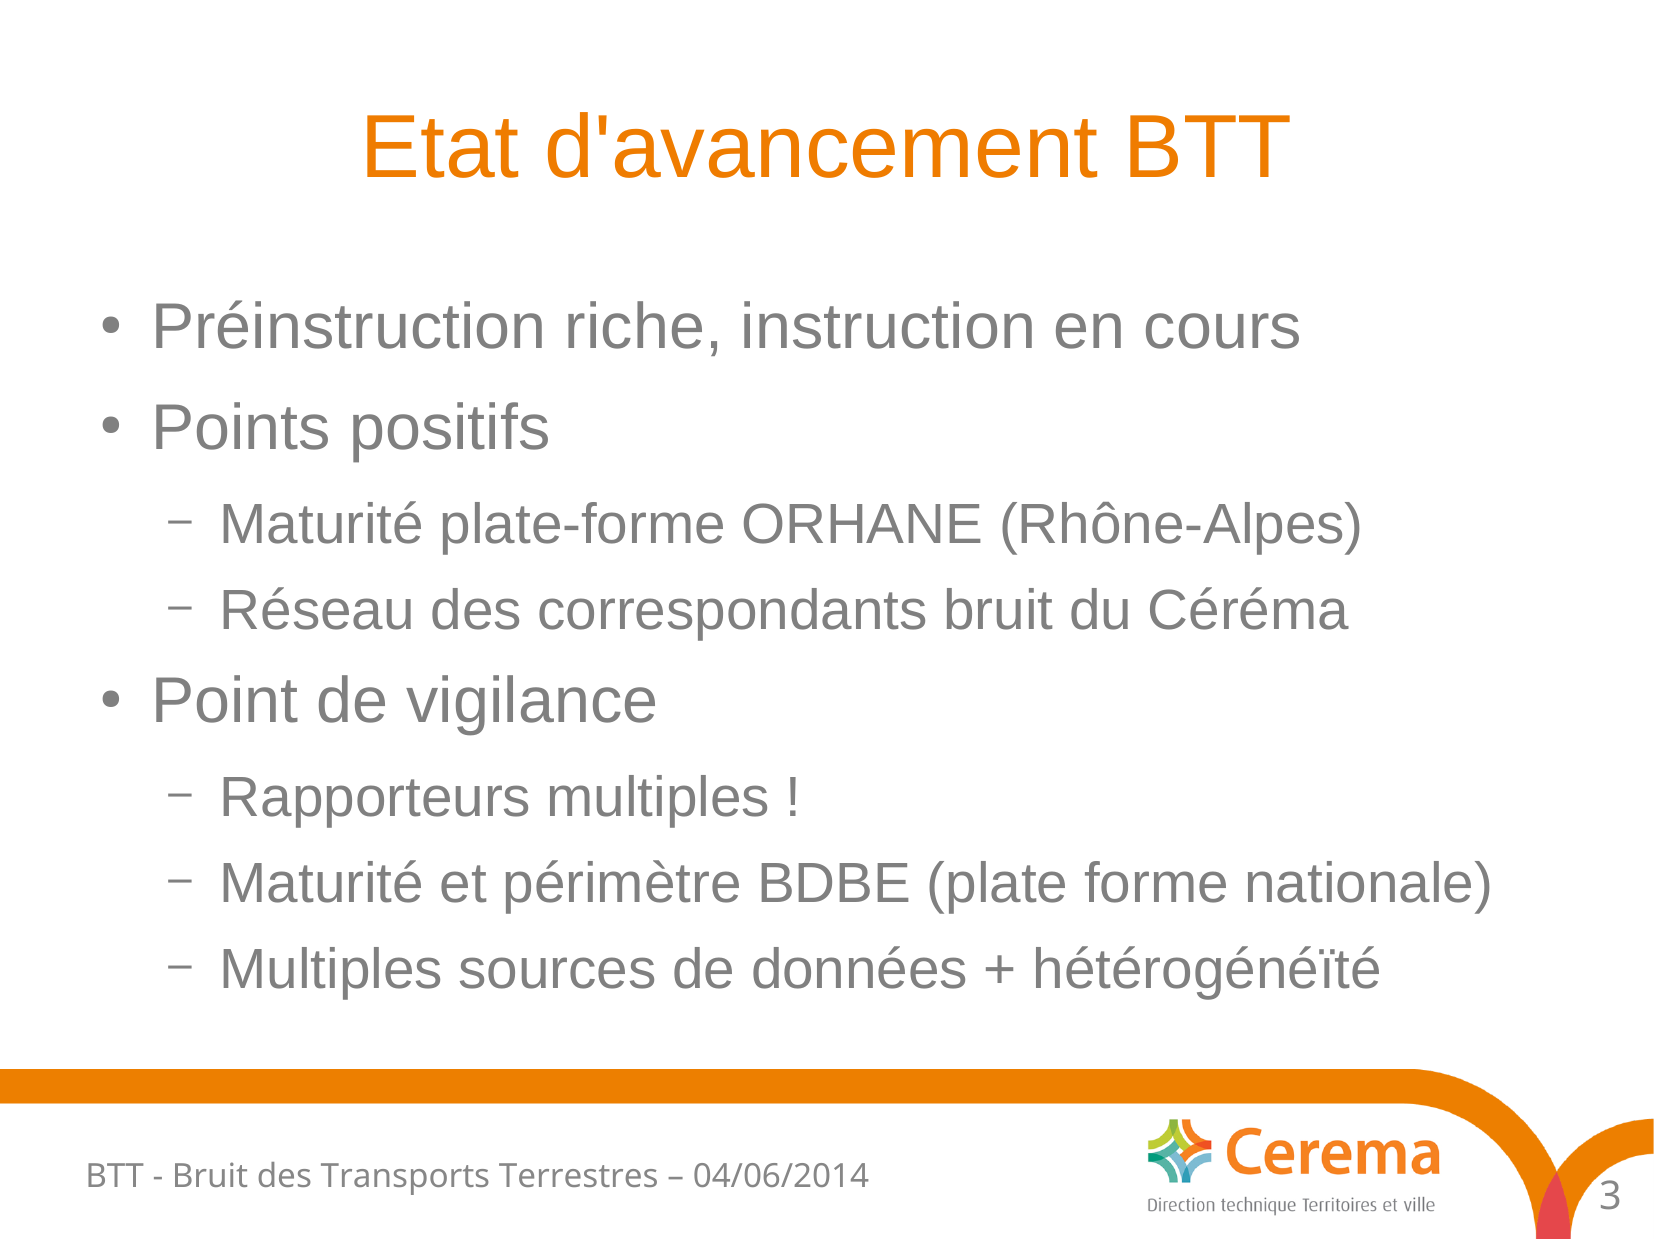

# Etat d'avancement BTT
Préinstruction riche, instruction en cours
Points positifs
Maturité plate-forme ORHANE (Rhône-Alpes)
Réseau des correspondants bruit du Céréma
Point de vigilance
Rapporteurs multiples !
Maturité et périmètre BDBE (plate forme nationale)
Multiples sources de données + hétérogénéïté